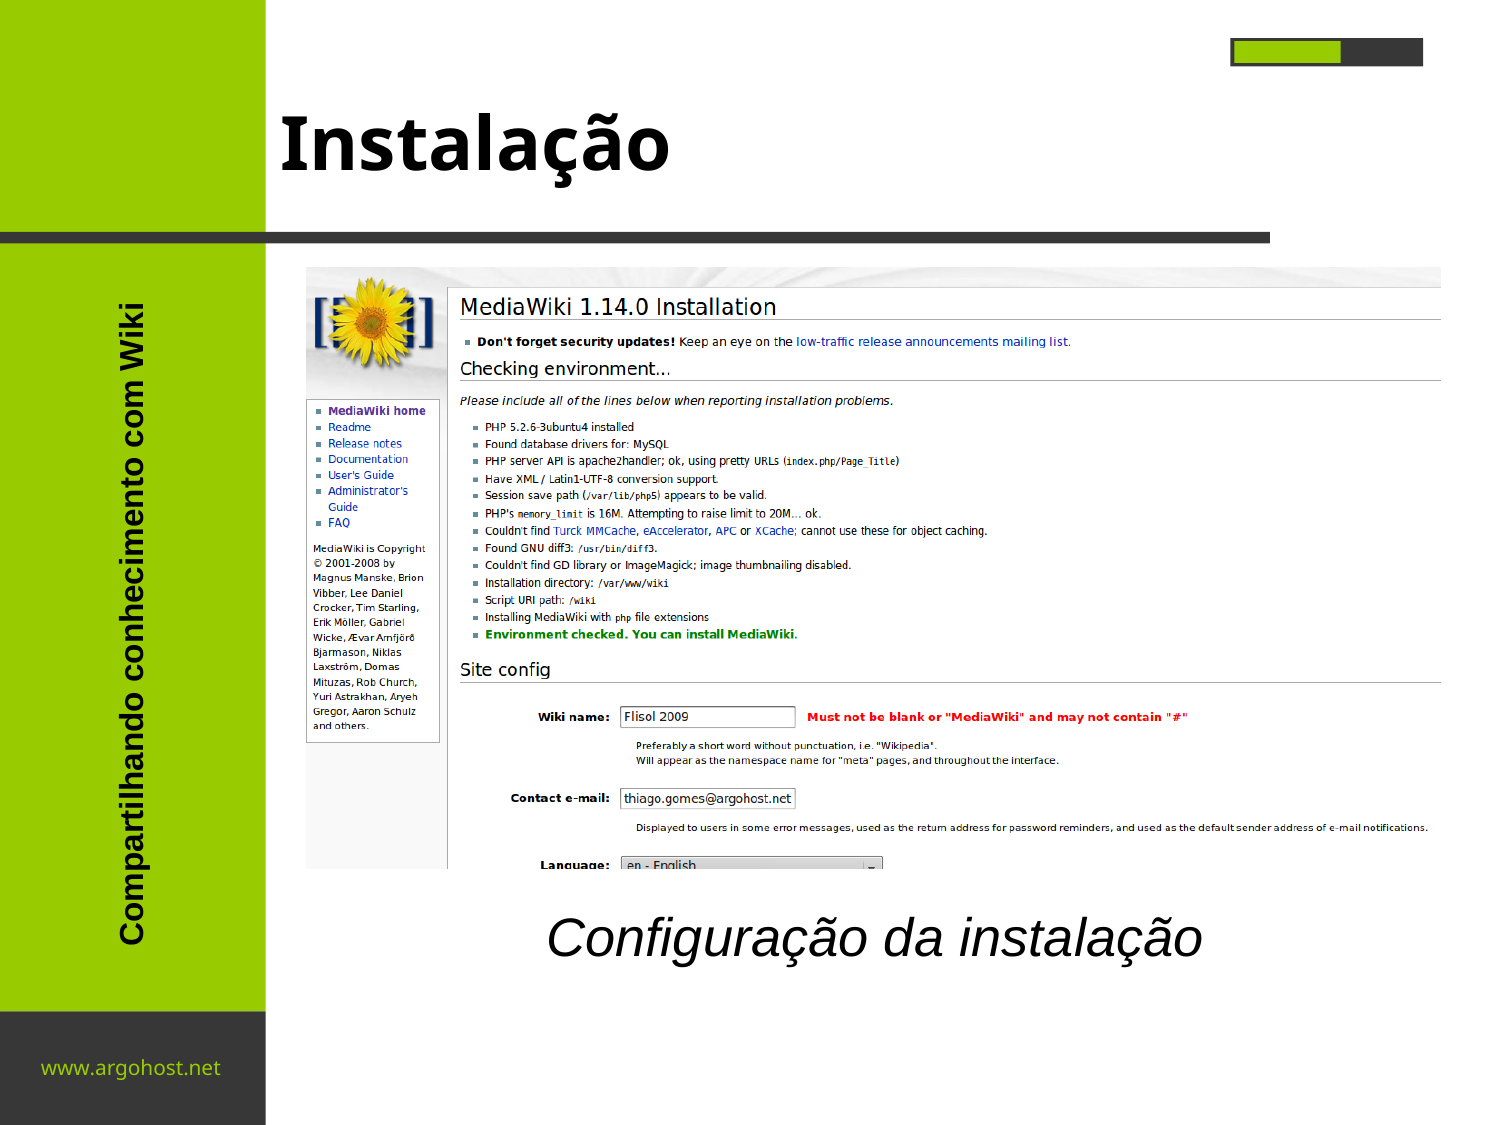

Instalação
Compartilhando conhecimento com Wiki
Configuração da instalação
www.argohost.net